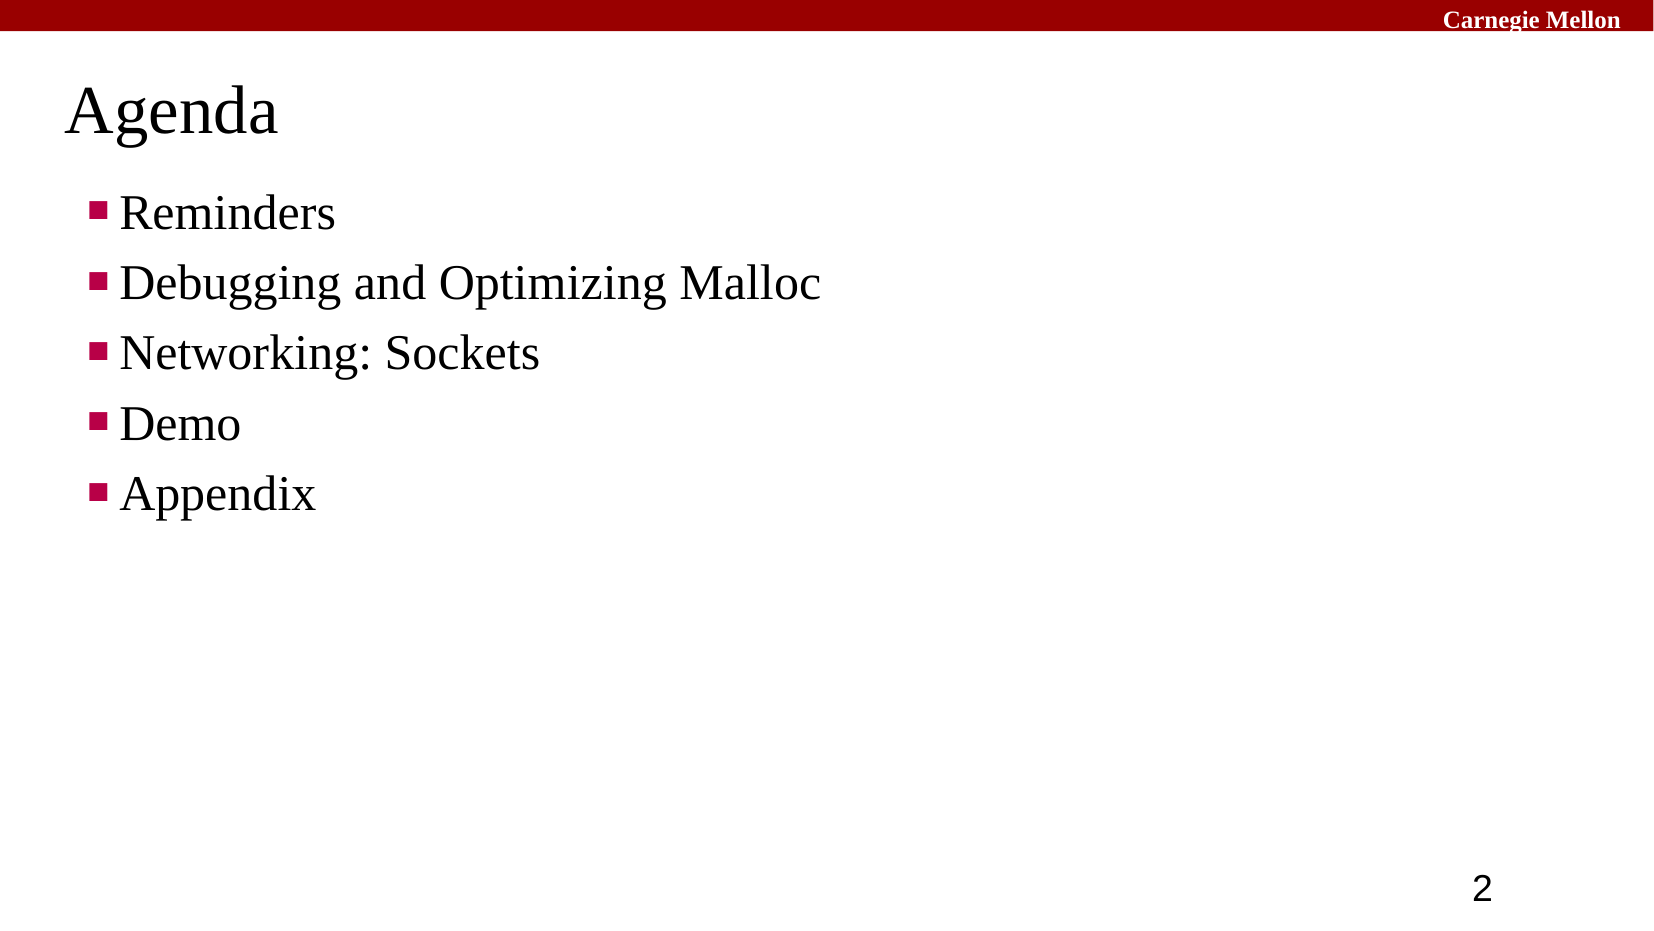

# Agenda
Reminders
Debugging and Optimizing Malloc
Networking: Sockets
Demo
Appendix